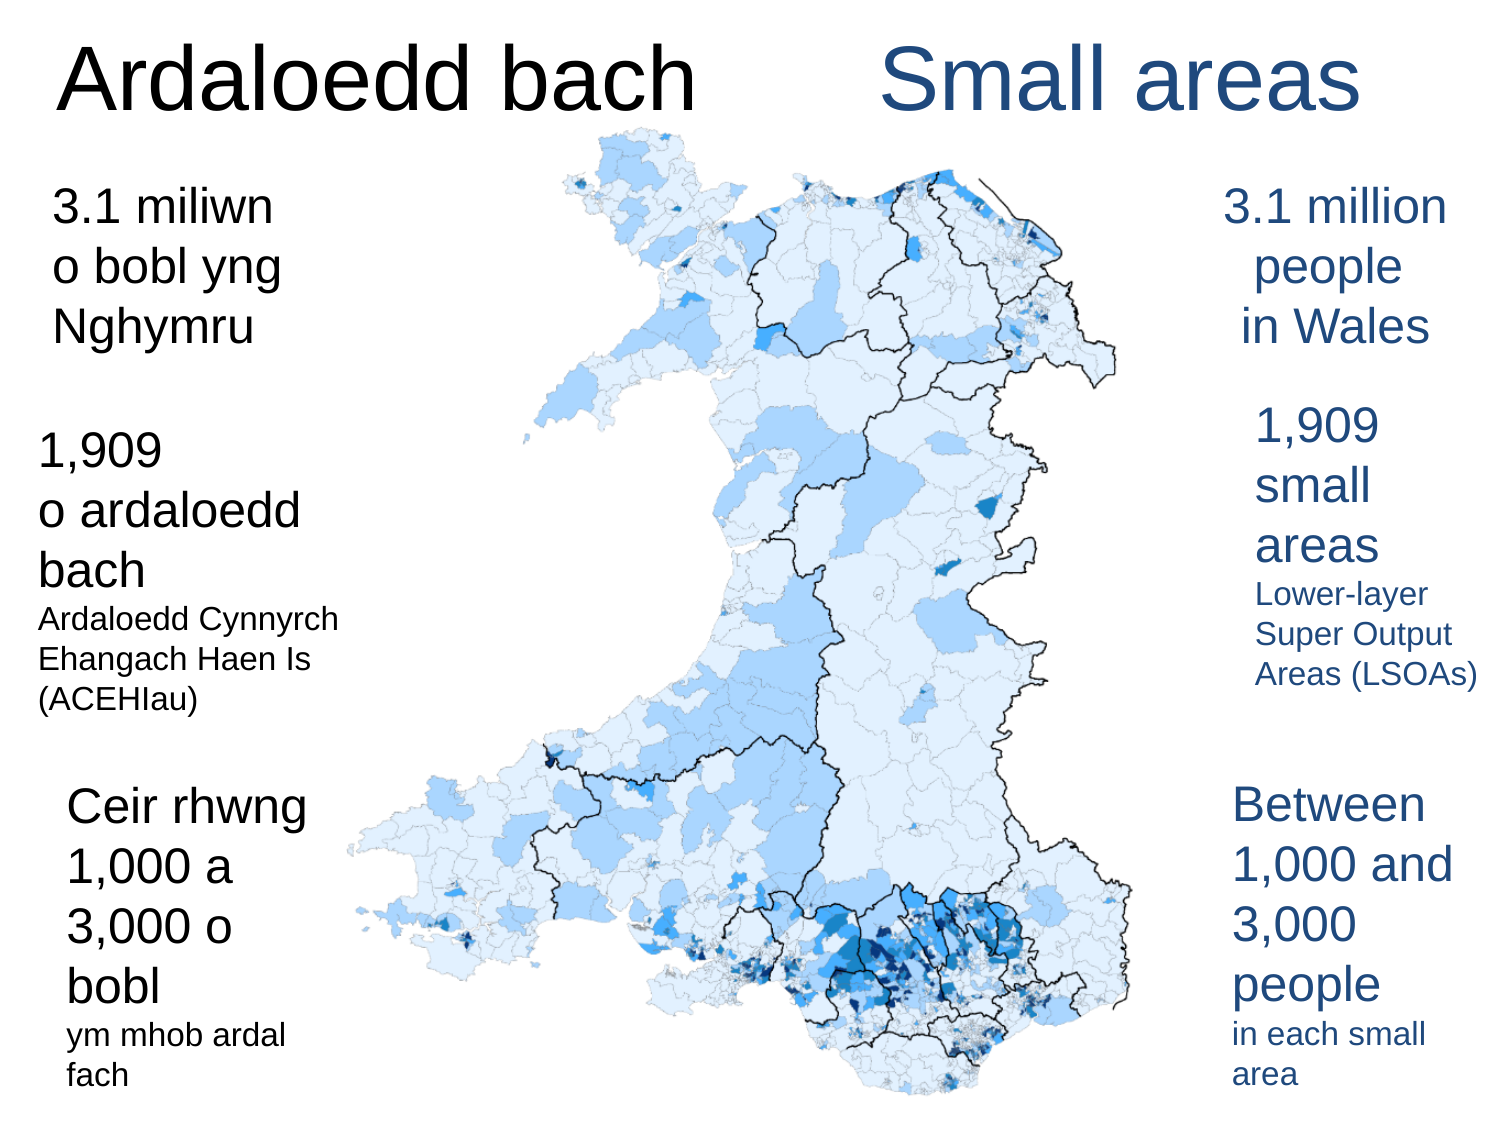

Ardaloedd bach
Small areas
3.1 miliwn
o bobl yng Nghymru
3.1 million people
in Wales
1,909
small areas
Lower-layer Super Output Areas (LSOAs)
1,909
o ardaloedd bach
Ardaloedd Cynnyrch Ehangach Haen Is (ACEHIau)
Between 1,000 and 3,000 people
in each small area
Ceir rhwng 1,000 a 3,000 o bobl
ym mhob ardal fach